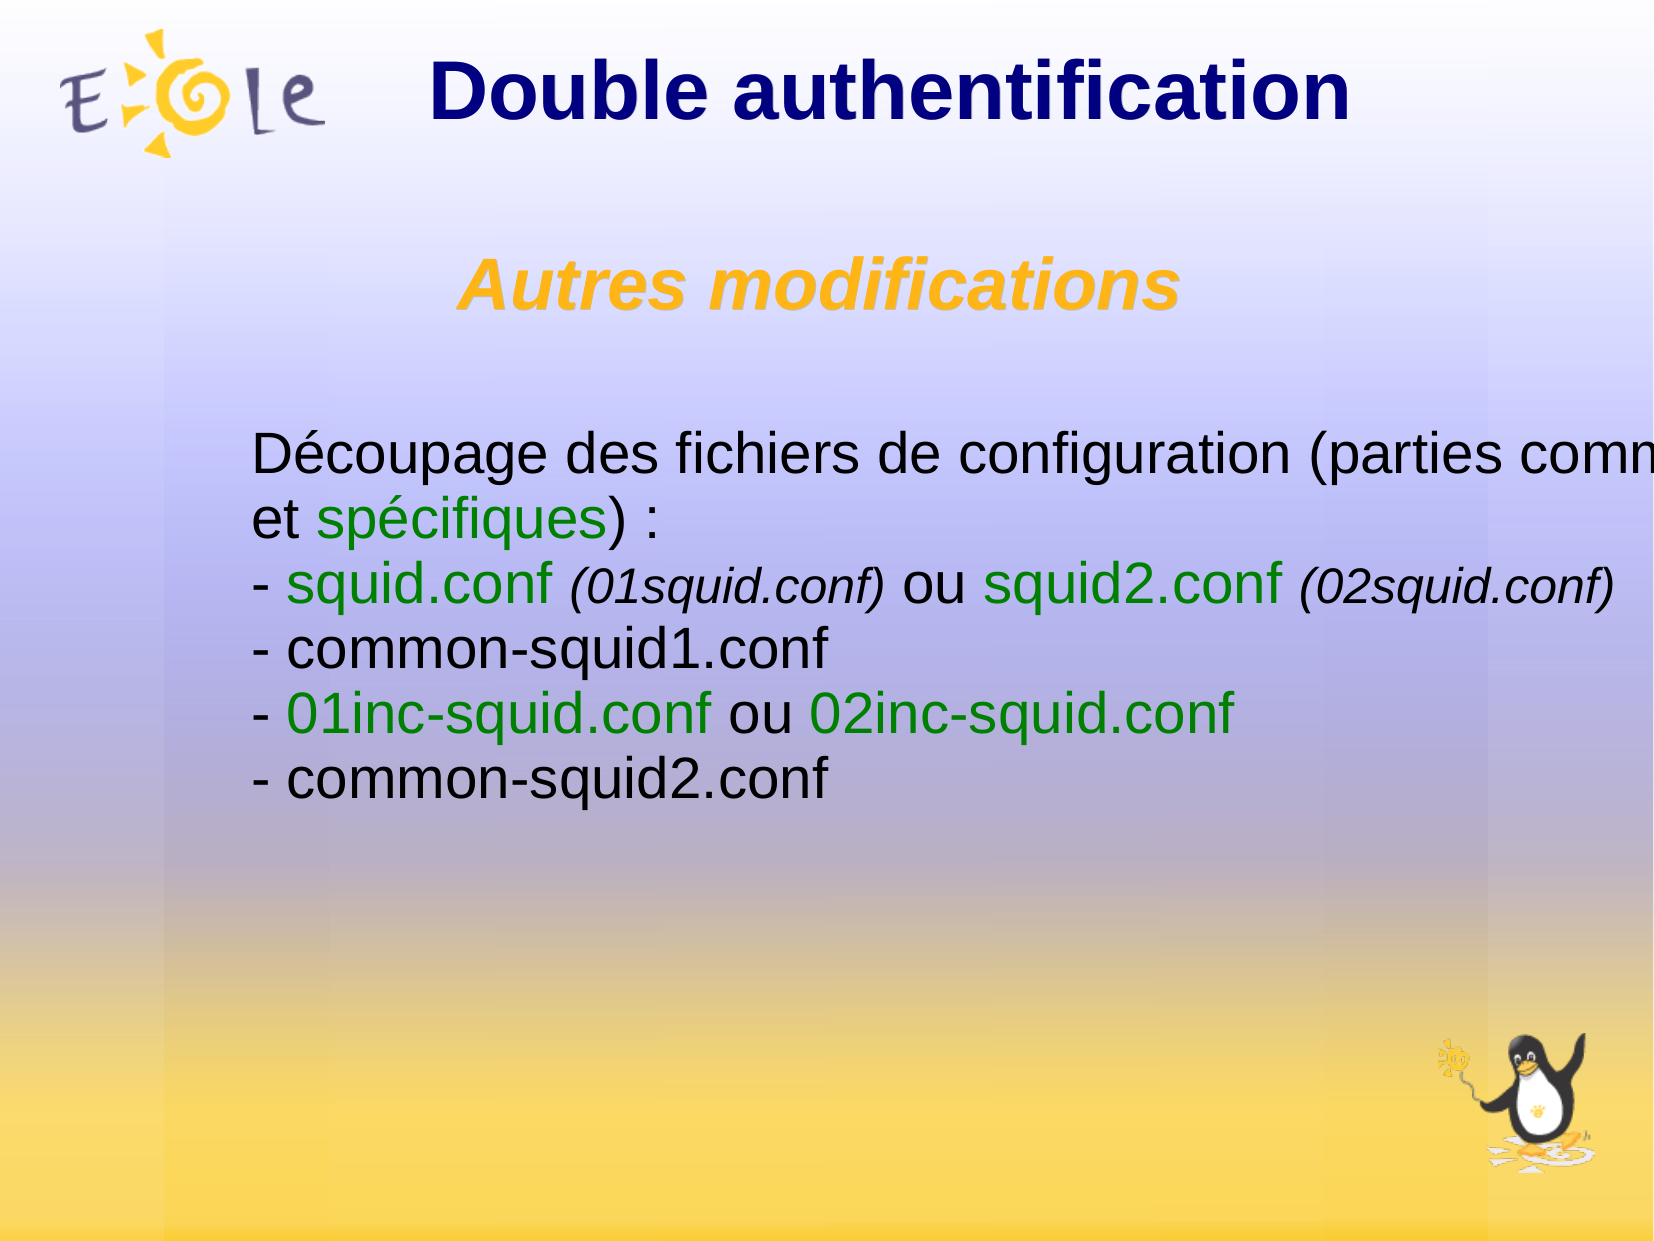

Double authentification
Autres modifications
Découpage des fichiers de configuration (parties communes
et spécifiques) :
- squid.conf (01squid.conf) ou squid2.conf (02squid.conf)
- common-squid1.conf
- 01inc-squid.conf ou 02inc-squid.conf
- common-squid2.conf